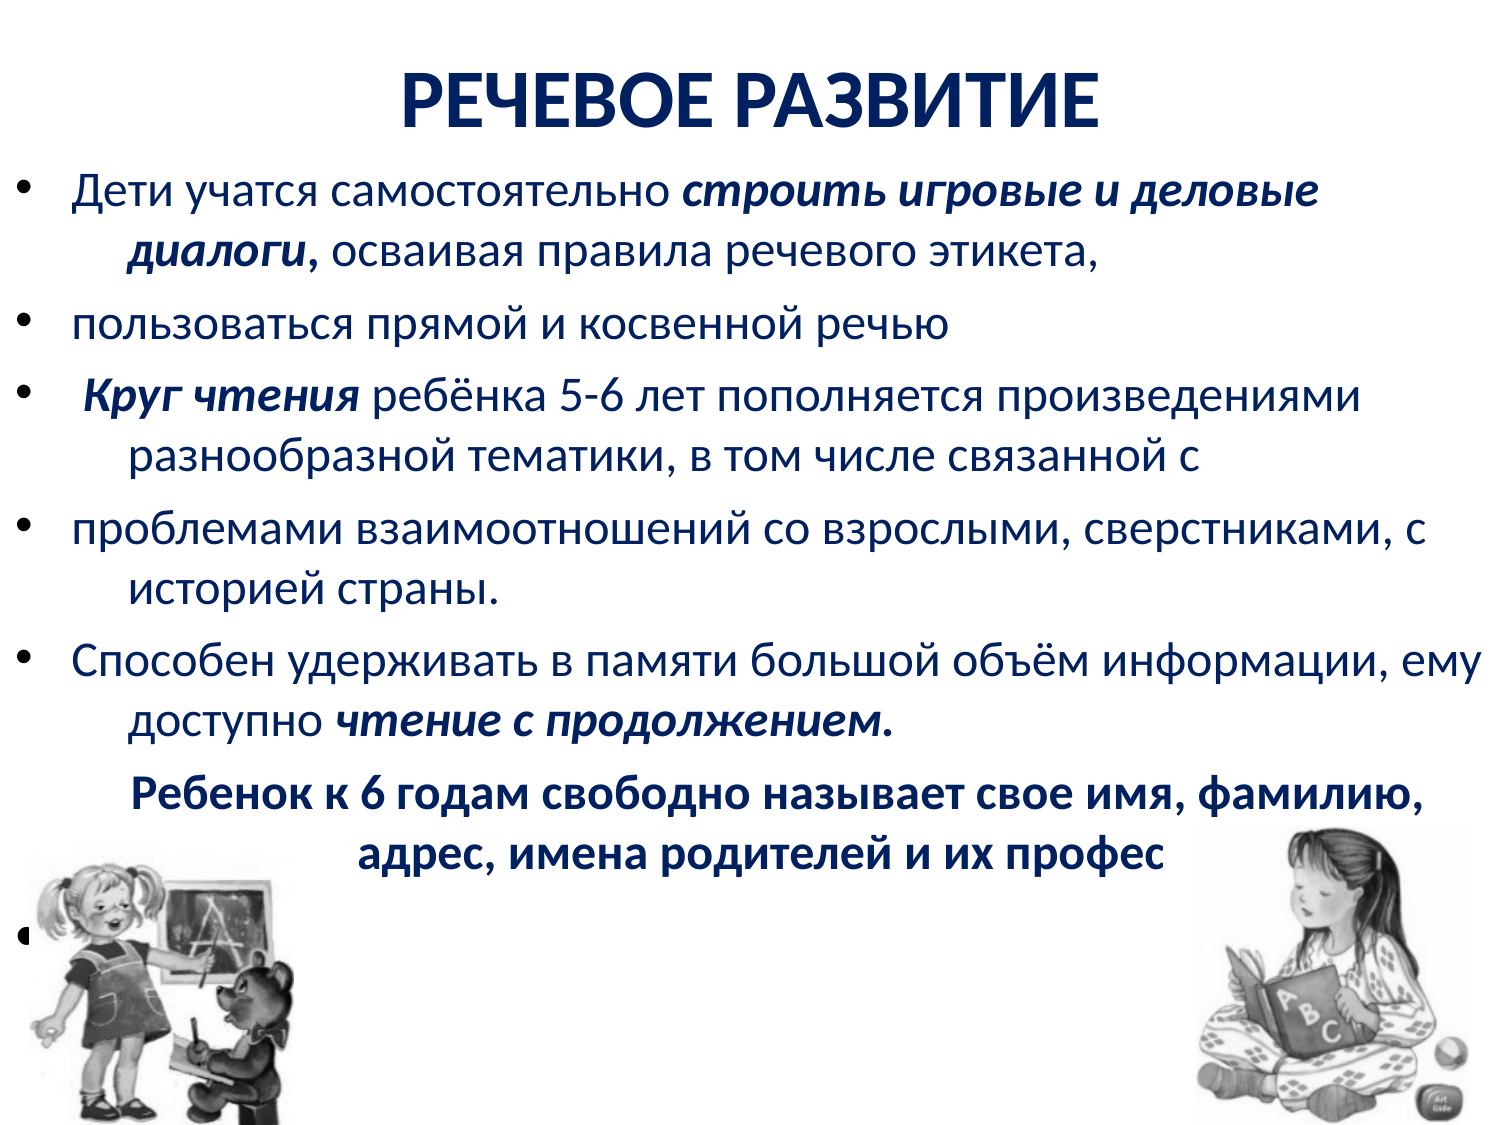

# РЕЧЕВОЕ РАЗВИТИЕ
Дети учатся самостоятельно строить игровые и деловые диалоги, осваивая правила речевого этикета,
пользоваться прямой и косвенной речью
 Круг чтения ребёнка 5-6 лет пополняется произведениями разнообразной тематики, в том числе связанной с
проблемами взаимоотношений со взрослыми, сверстниками, с историей страны.
Способен удерживать в памяти большой объём информации, ему доступно чтение с продолжением.
Ребенок к 6 годам свободно называет свое имя, фамилию, адрес, имена родителей и их профессии.